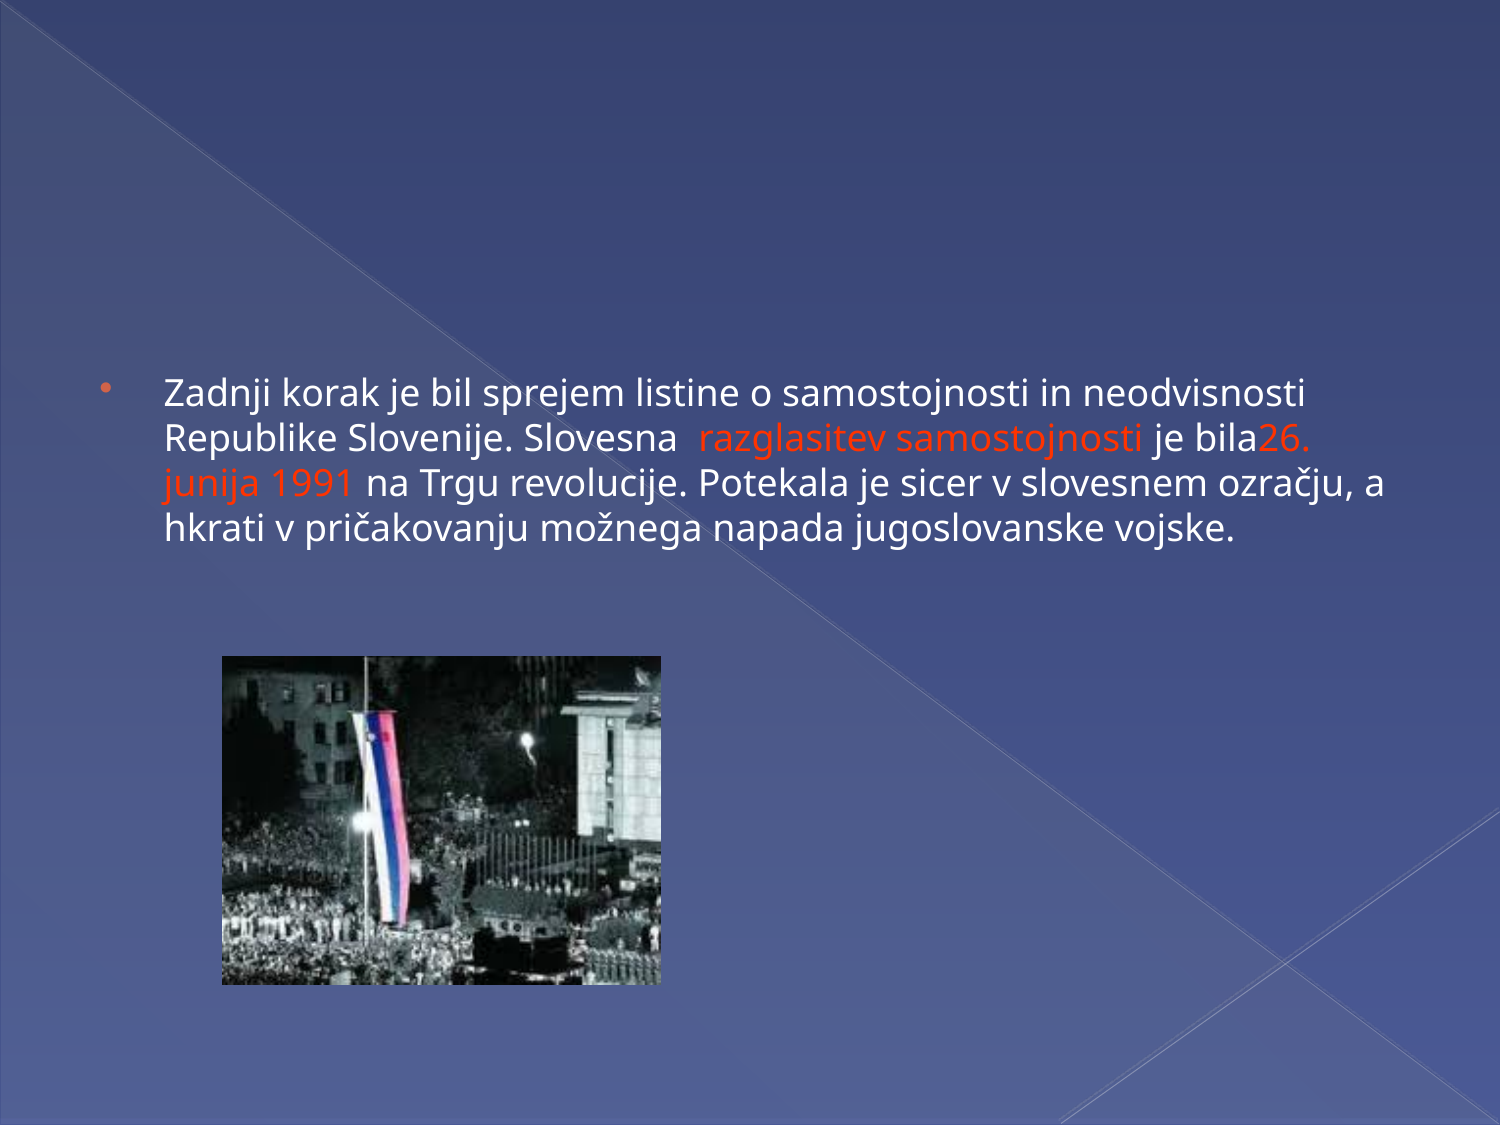

#
Zadnji korak je bil sprejem listine o samostojnosti in neodvisnosti Republike Slovenije. Slovesna razglasitev samostojnosti je bila26. junija 1991 na Trgu revolucije. Potekala je sicer v slovesnem ozračju, a hkrati v pričakovanju možnega napada jugoslovanske vojske.